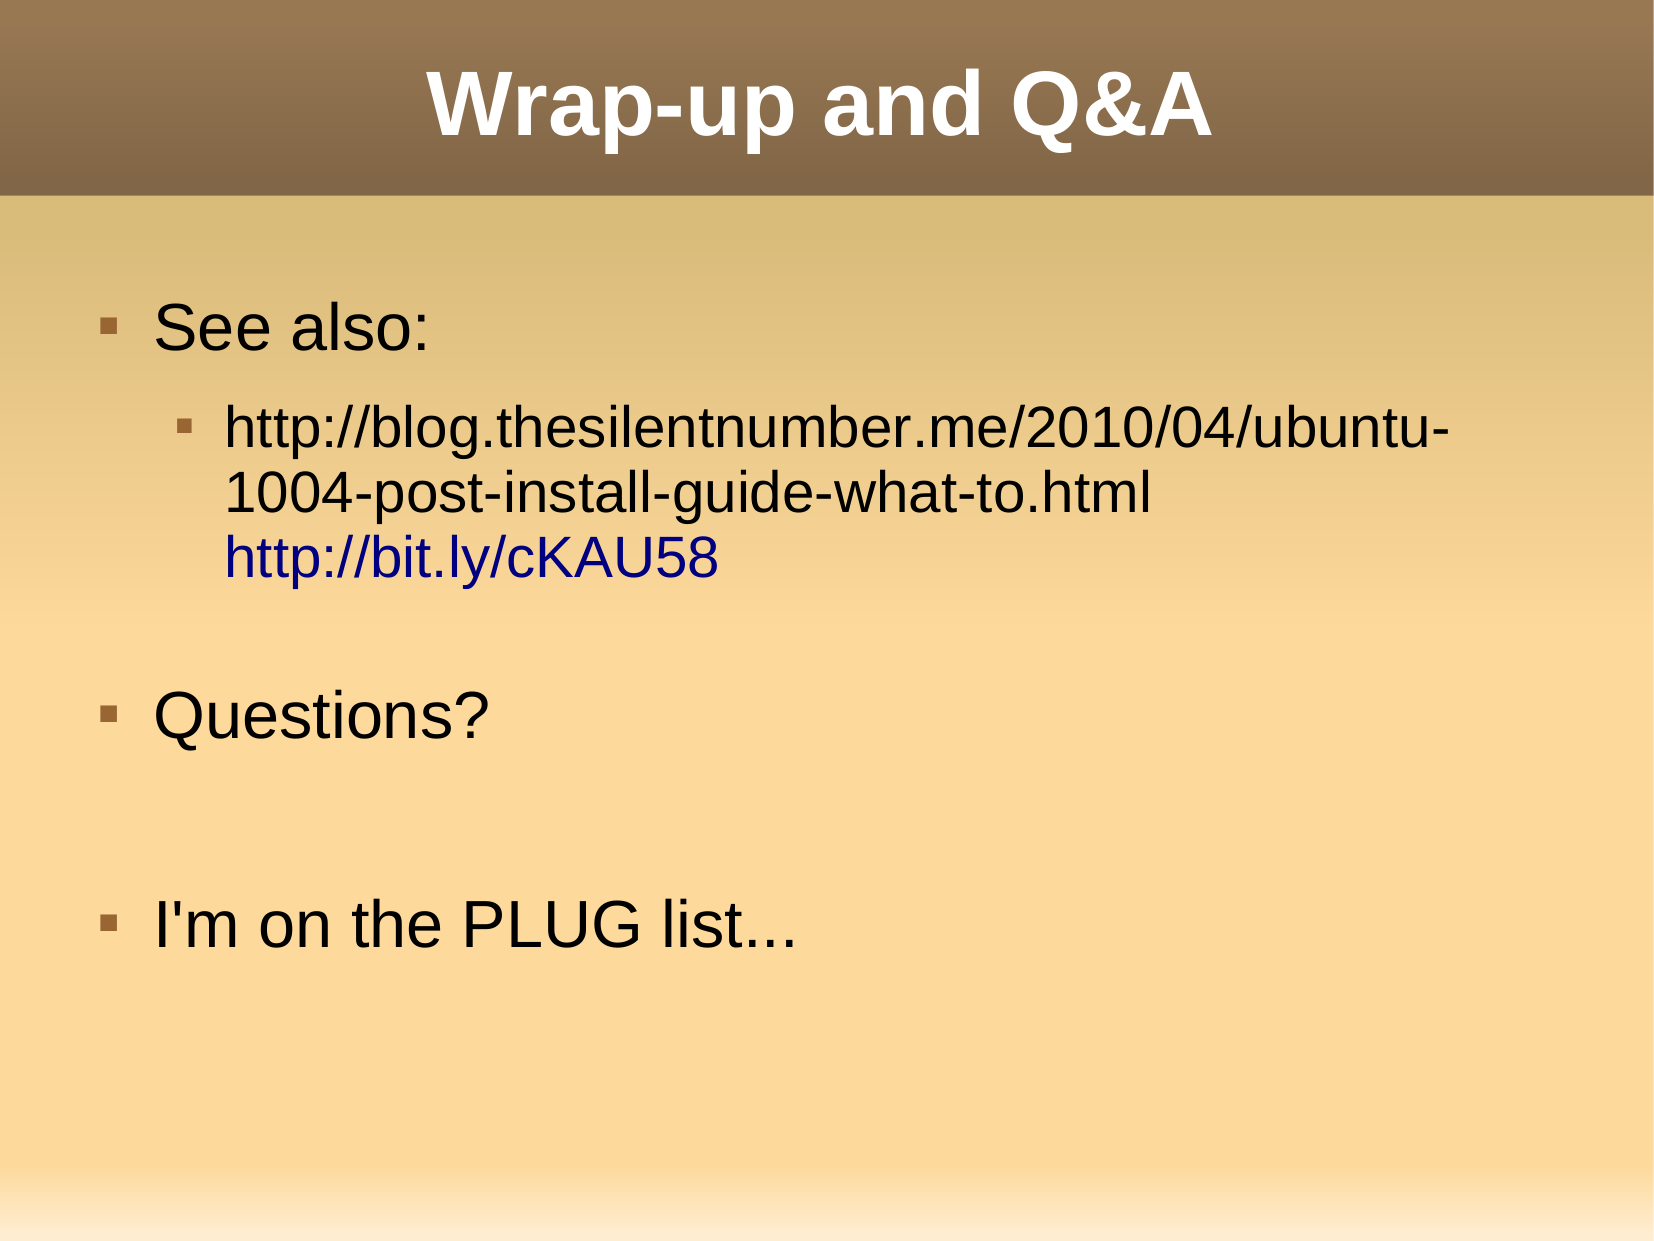

# Wrap-up and Q&A
See also:
http://blog.thesilentnumber.me/2010/04/ubuntu-1004-post-install-guide-what-to.html
http://bit.ly/cKAU58
Questions?
I'm on the PLUG list...